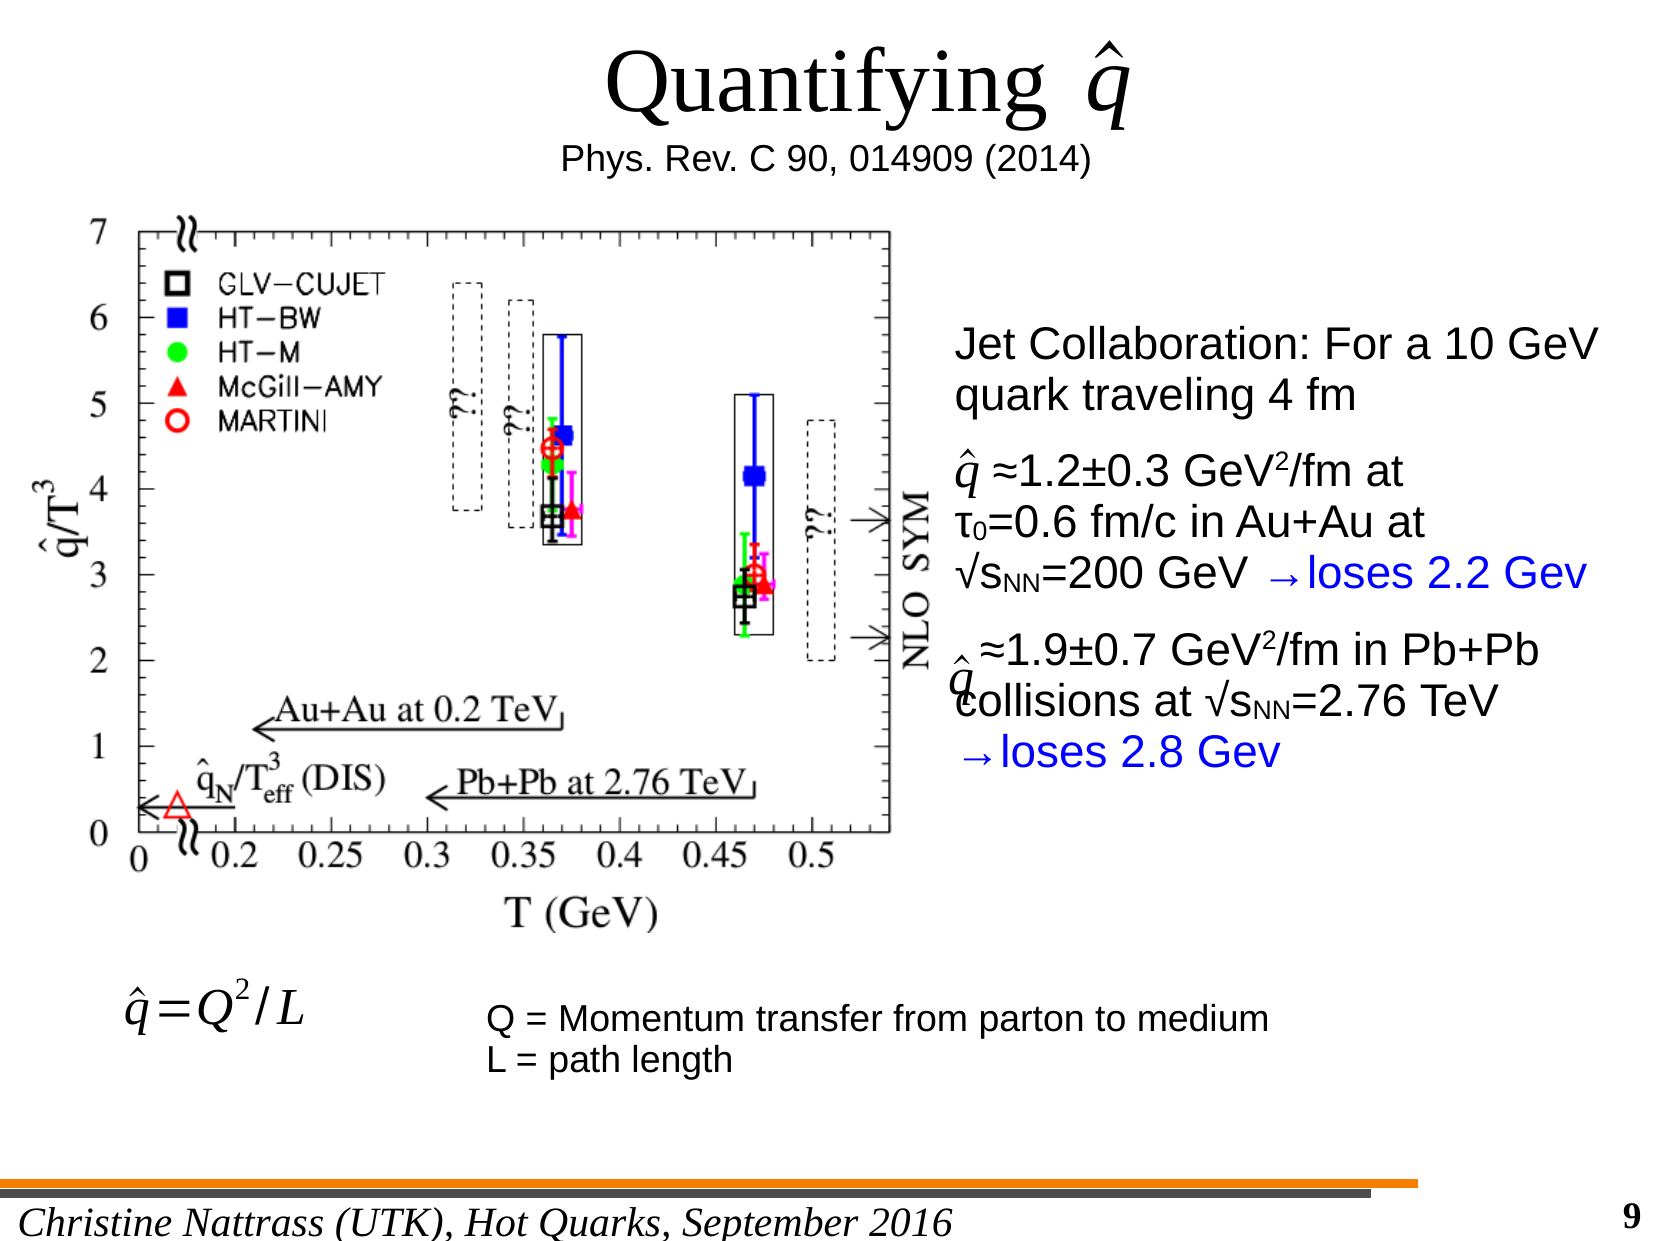

# Quantifying
Phys. Rev. C 90, 014909 (2014)
Jet Collaboration: For a 10 GeV quark traveling 4 fm
 ≈1.2±0.3 GeV2/fm at τ0=0.6 fm/c in Au+Au at √sNN=200 GeV →loses 2.2 Gev
 ≈1.9±0.7 GeV2/fm in Pb+Pb collisions at √sNN=2.76 TeV →loses 2.8 Gev
Q = Momentum transfer from parton to medium
L = path length